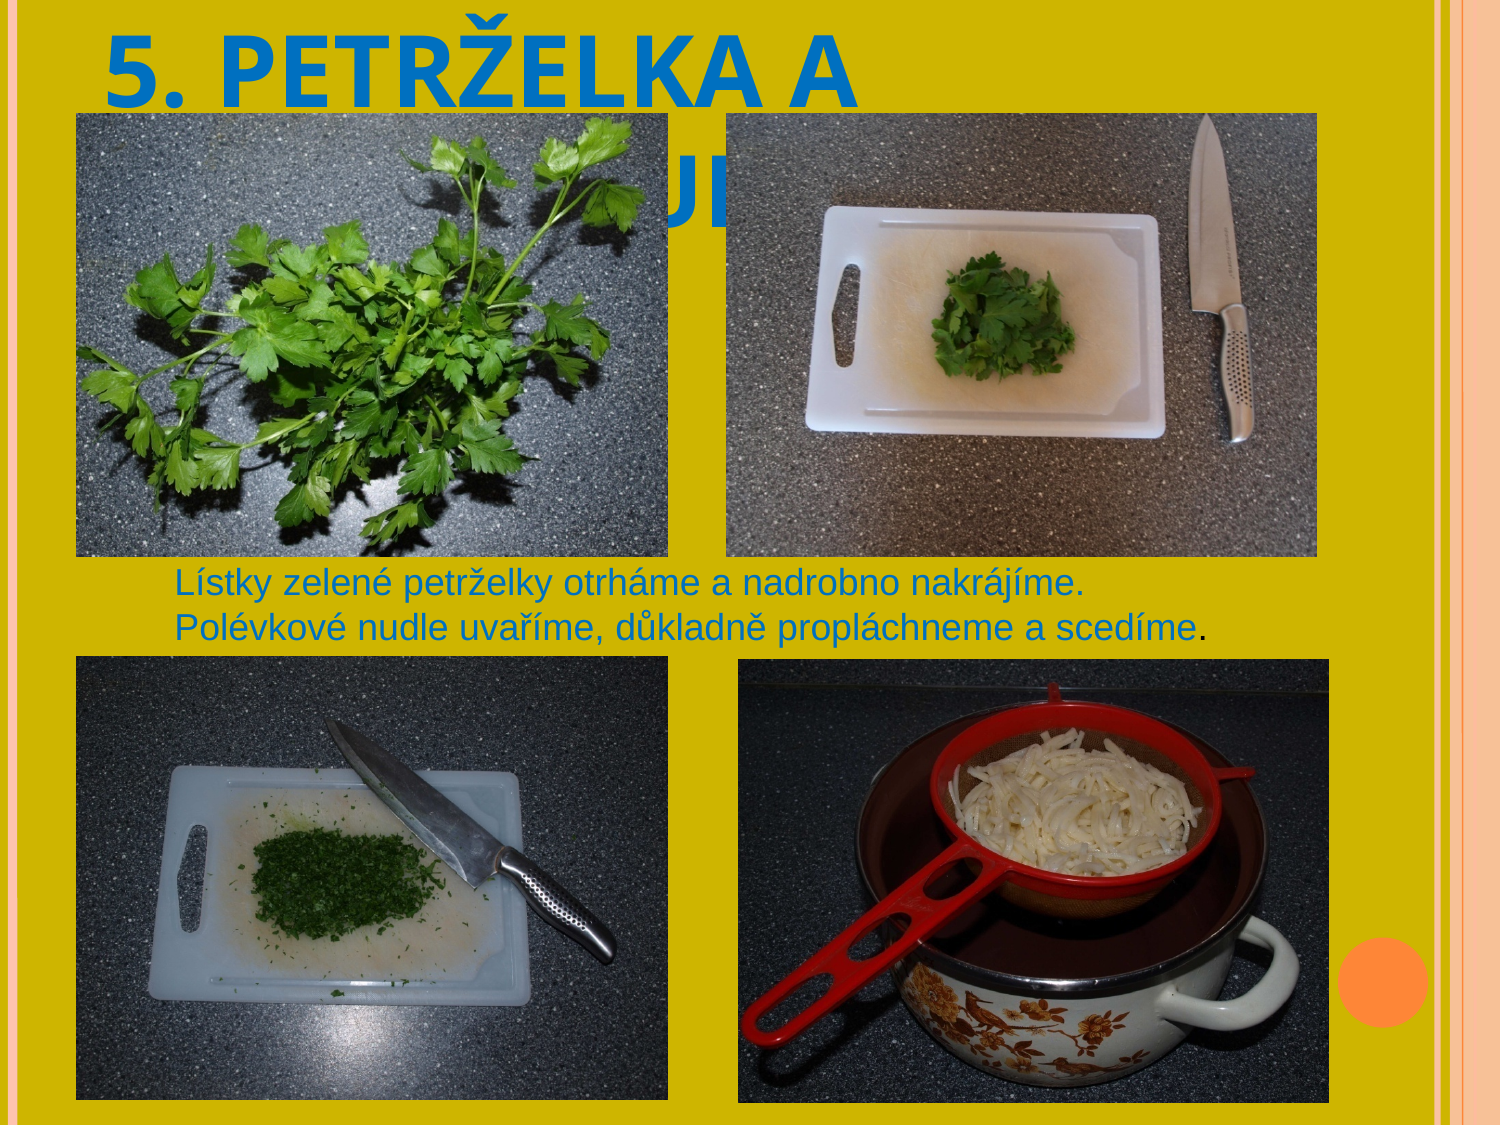

# 5. PETRŽELKA A DOMÁCÍ NUDLE
Lístky zelené petrželky otrháme a nadrobno nakrájíme.
Polévkové nudle uvaříme, důkladně propláchneme a scedíme.